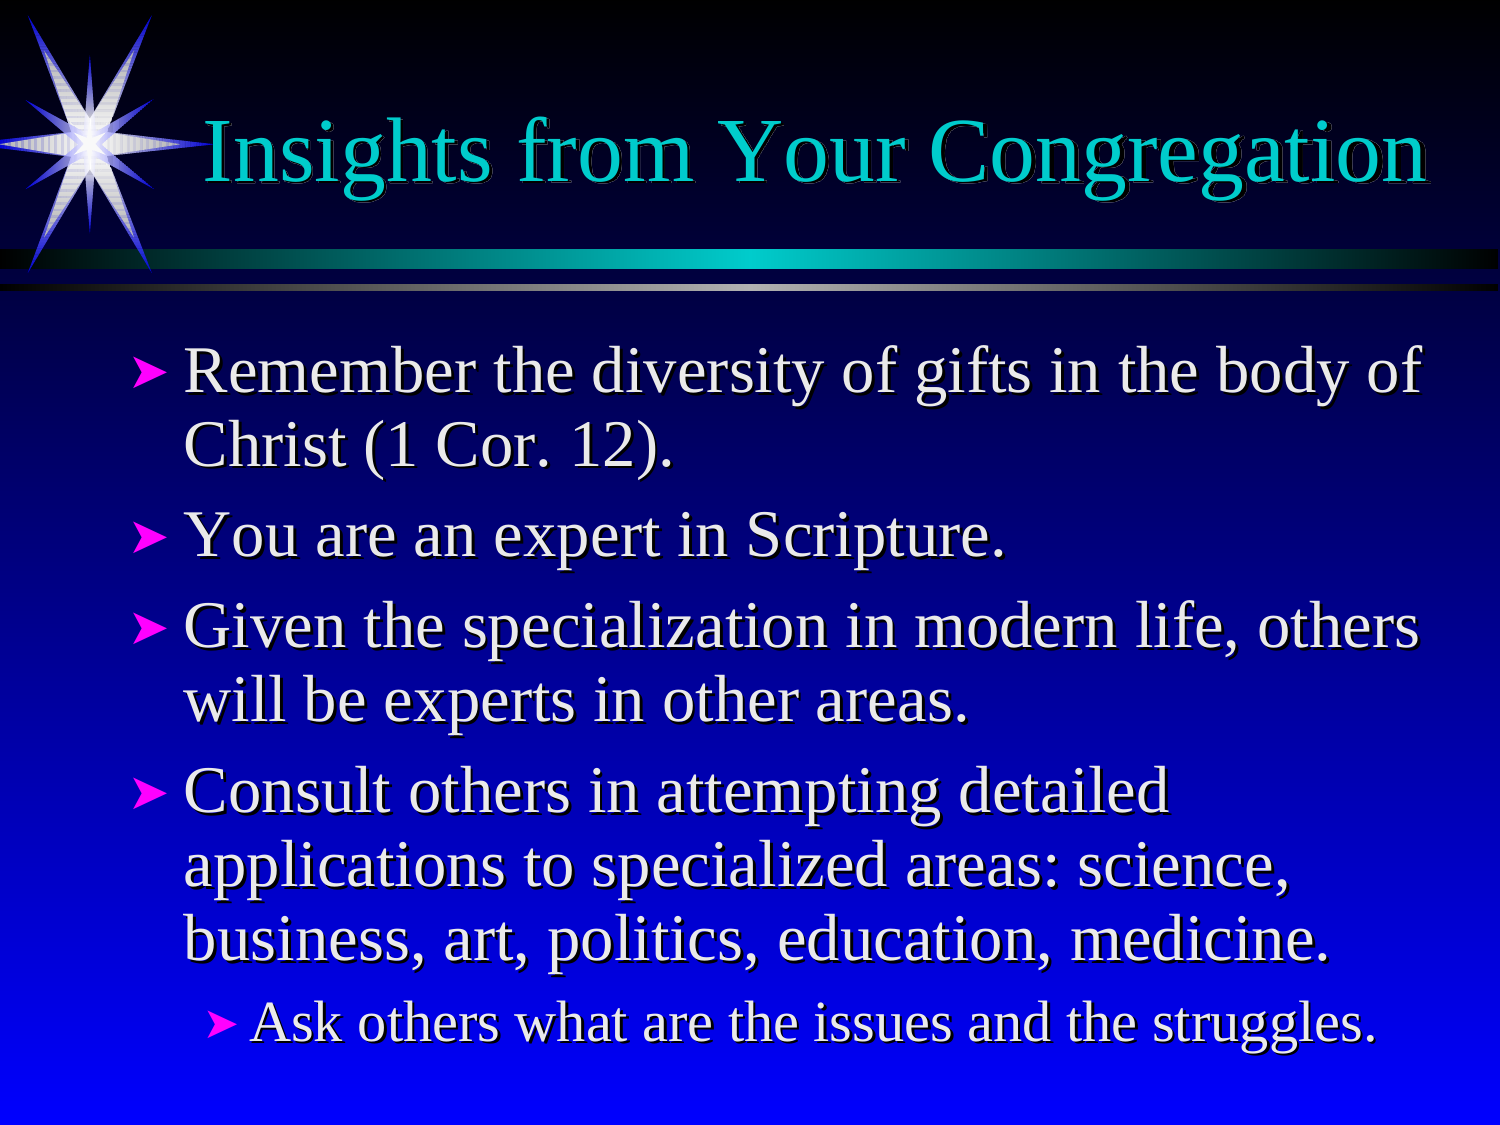

# Insights from Your Congregation
Remember the diversity of gifts in the body of Christ (1 Cor. 12).
You are an expert in Scripture.
Given the specialization in modern life, others will be experts in other areas.
Consult others in attempting detailed applications to specialized areas: science, business, art, politics, education, medicine.
Ask others what are the issues and the struggles.